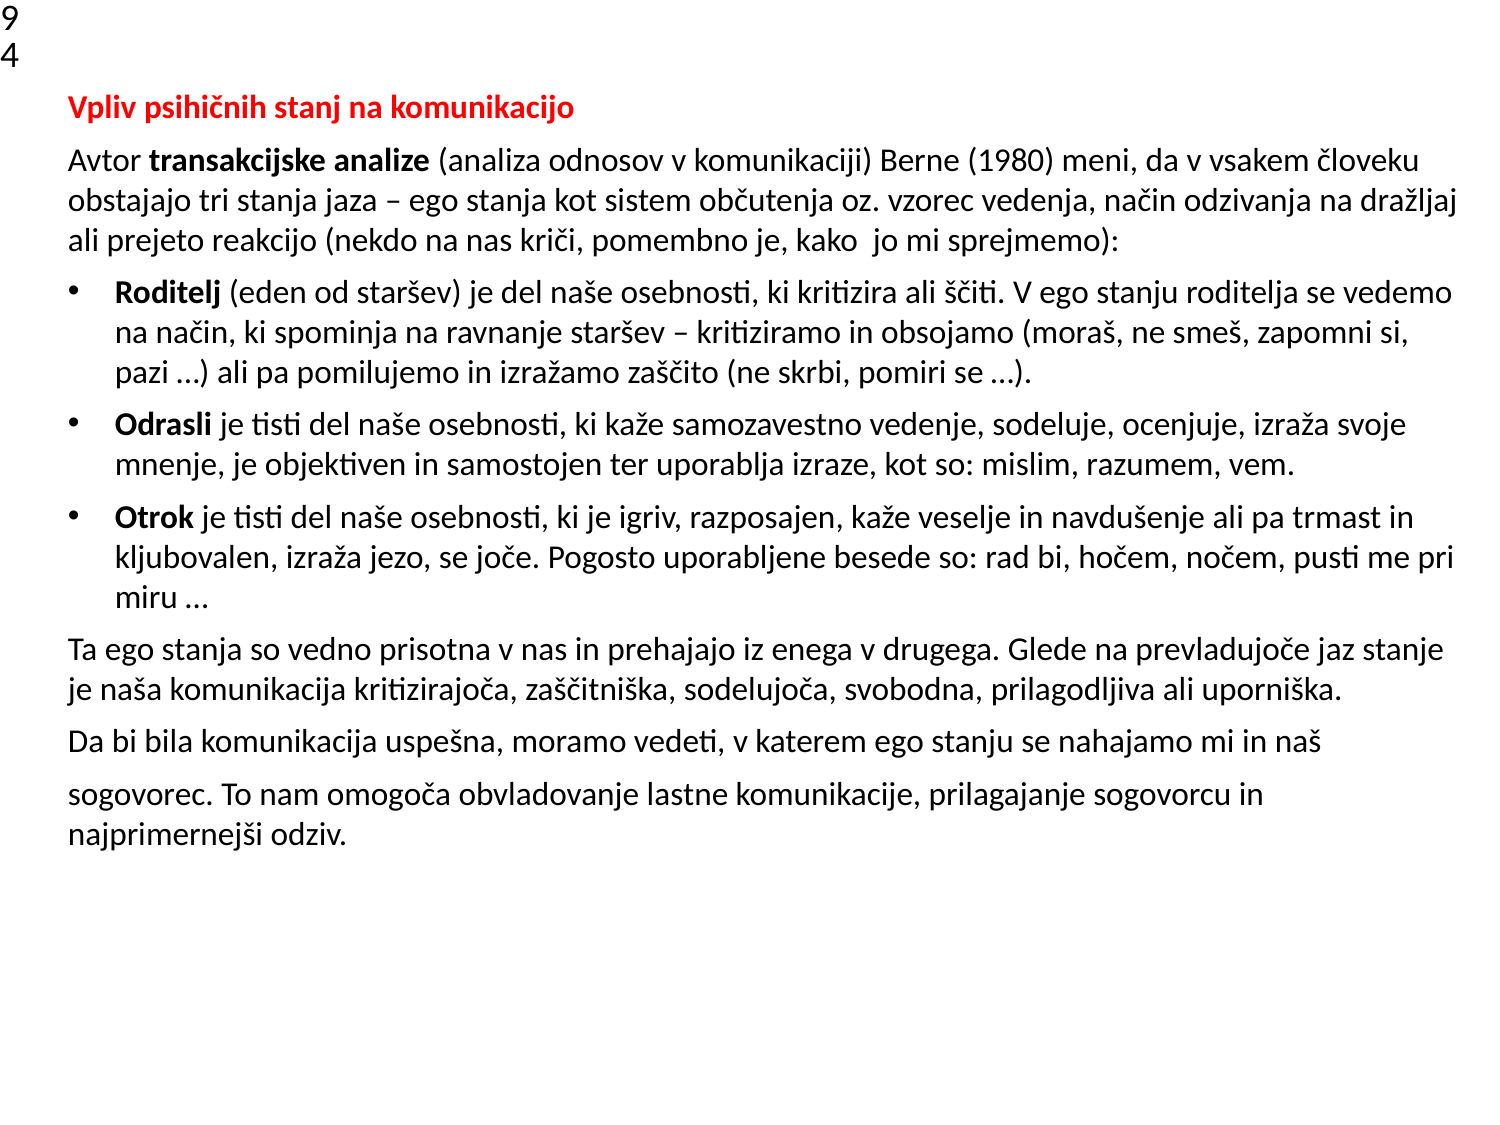

Vpliv psihičnih stanj na komunikacijo
Avtor transakcijske analize (analiza odnosov v komunikaciji) Berne (1980) meni, da v vsakem človeku obstajajo tri stanja jaza – ego stanja kot sistem občutenja oz. vzorec vedenja, način odzivanja na dražljaj ali prejeto reakcijo (nekdo na nas kriči, pomembno je, kako jo mi sprejmemo):
Roditelj (eden od staršev) je del naše osebnosti, ki kritizira ali ščiti. V ego stanju roditelja se vedemo na način, ki spominja na ravnanje staršev – kritiziramo in obsojamo (moraš, ne smeš, zapomni si, pazi …) ali pa pomilujemo in izražamo zaščito (ne skrbi, pomiri se …).
Odrasli je tisti del naše osebnosti, ki kaže samozavestno vedenje, sodeluje, ocenjuje, izraža svoje mnenje, je objektiven in samostojen ter uporablja izraze, kot so: mislim, razumem, vem.
Otrok je tisti del naše osebnosti, ki je igriv, razposajen, kaže veselje in navdušenje ali pa trmast in kljubovalen, izraža jezo, se joče. Pogosto uporabljene besede so: rad bi, hočem, nočem, pusti me pri miru …
Ta ego stanja so vedno prisotna v nas in prehajajo iz enega v drugega. Glede na prevladujoče jaz stanje je naša komunikacija kritizirajoča, zaščitniška, sodelujoča, svobodna, prilagodljiva ali uporniška.
Da bi bila komunikacija uspešna, moramo vedeti, v katerem ego stanju se nahajamo mi in naš
sogovorec. To nam omogoča obvladovanje lastne komunikacije, prilagajanje sogovorcu in najprimernejši odziv.